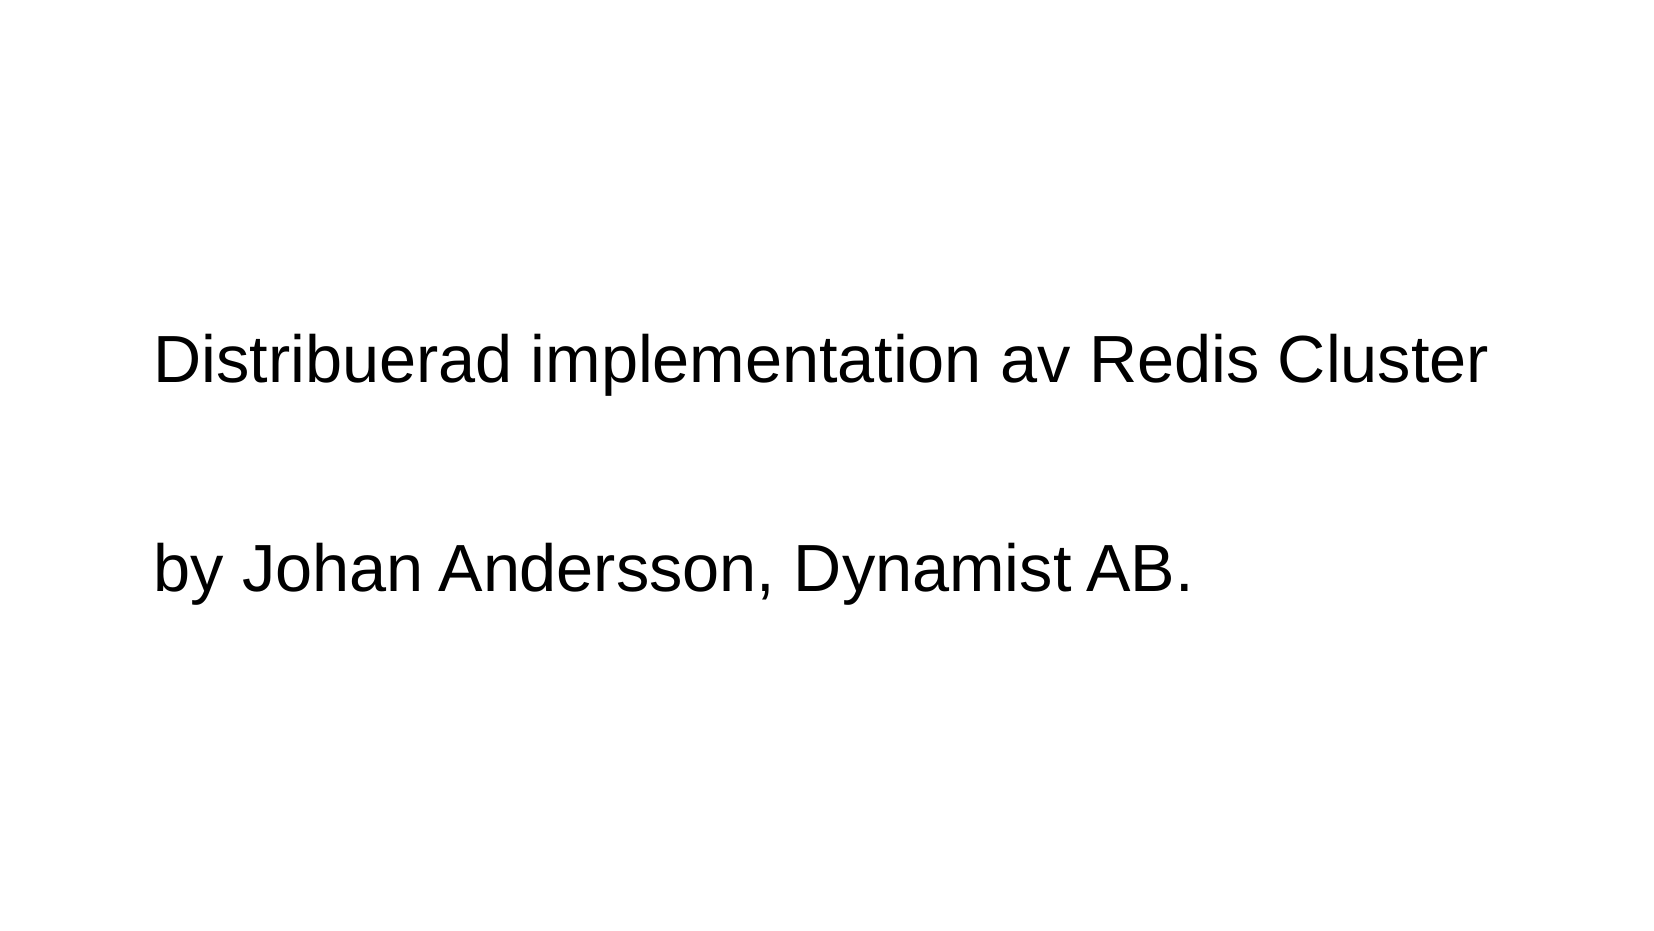

#
Distribuerad implementation av Redis Cluster
by Johan Andersson, Dynamist AB.